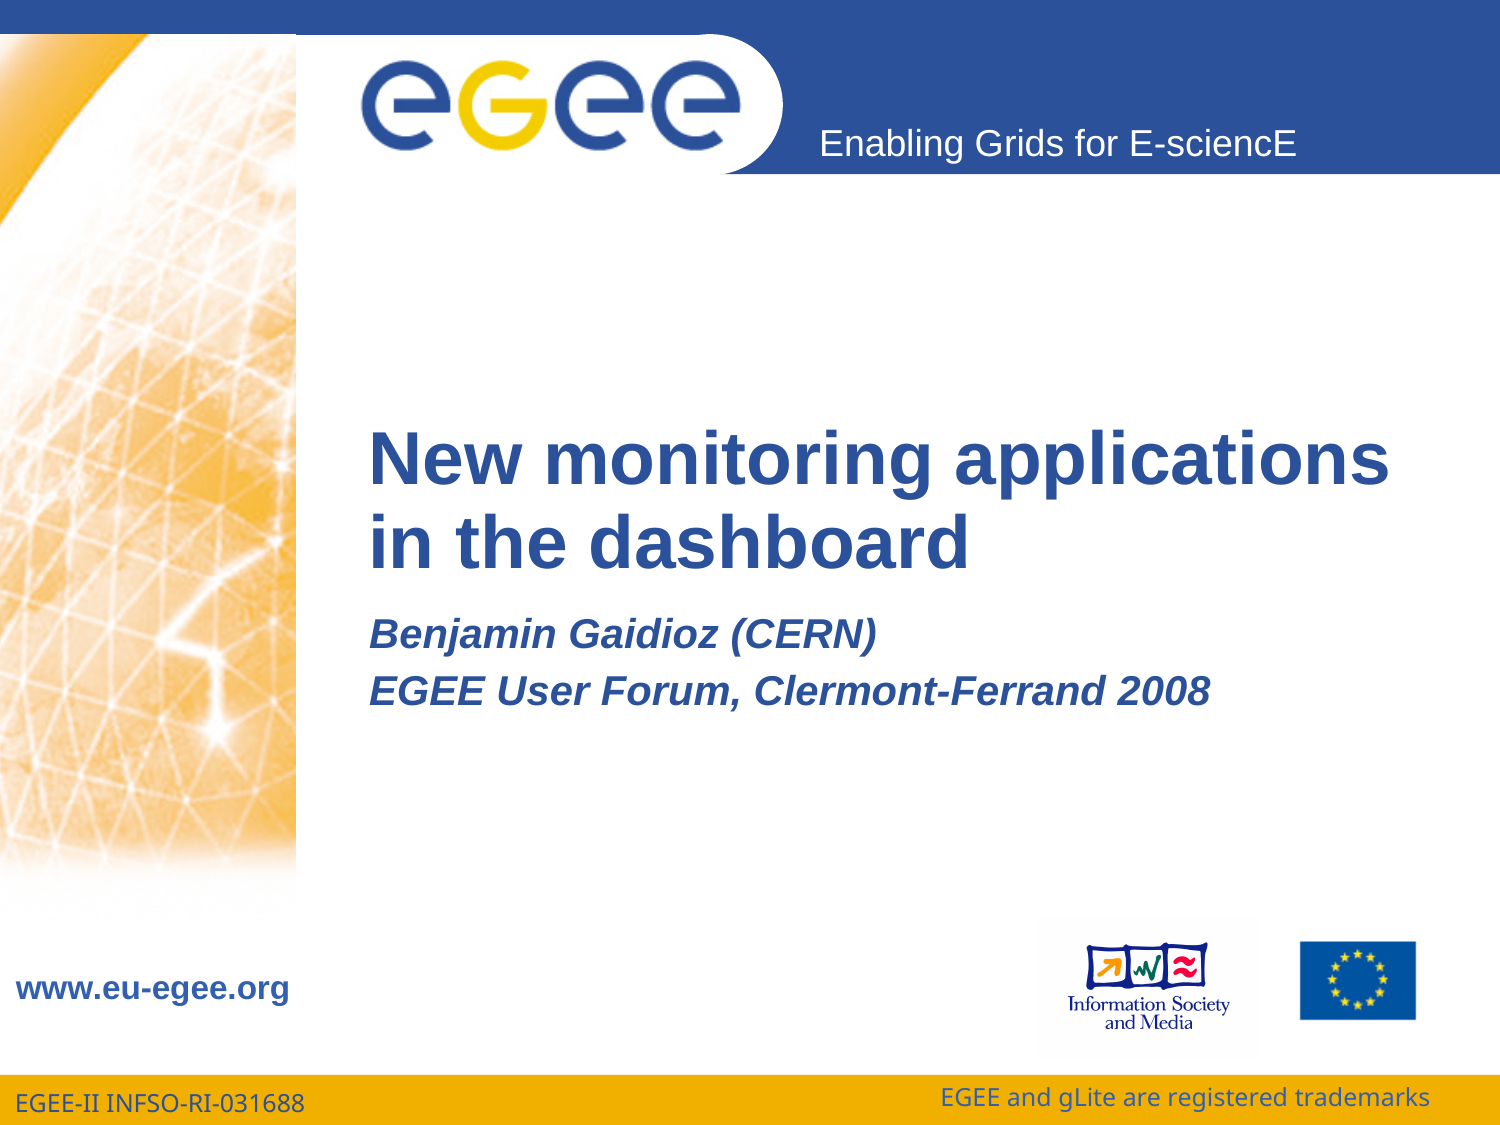

# New monitoring applications in the dashboard
Benjamin Gaidioz (CERN)
EGEE User Forum, Clermont-Ferrand 2008